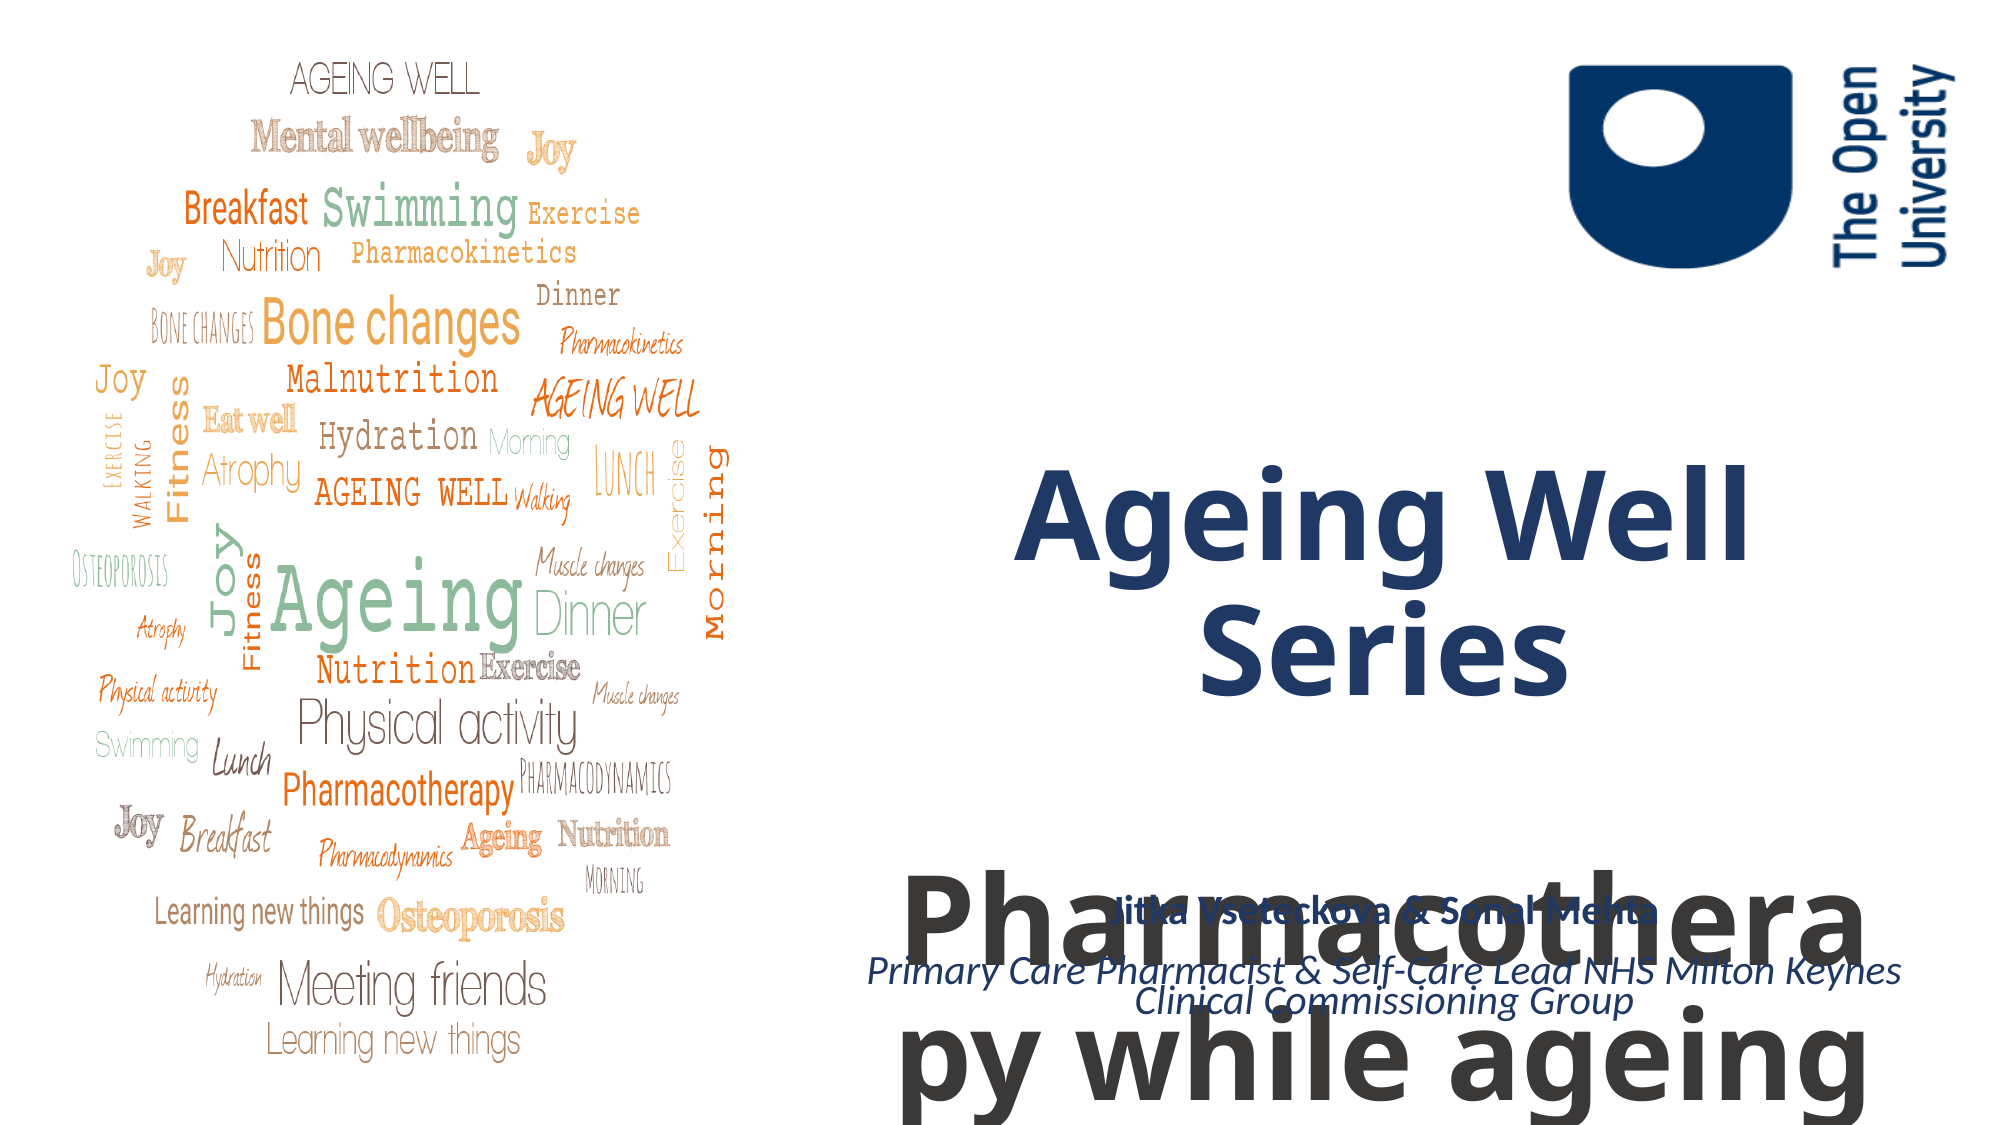

# Ageing Well Series Pharmacotherapy while ageing
Jitka Vseteckova & Sonal Mehta
Primary Care Pharmacist & Self-Care Lead NHS Milton Keynes Clinical Commissioning Group